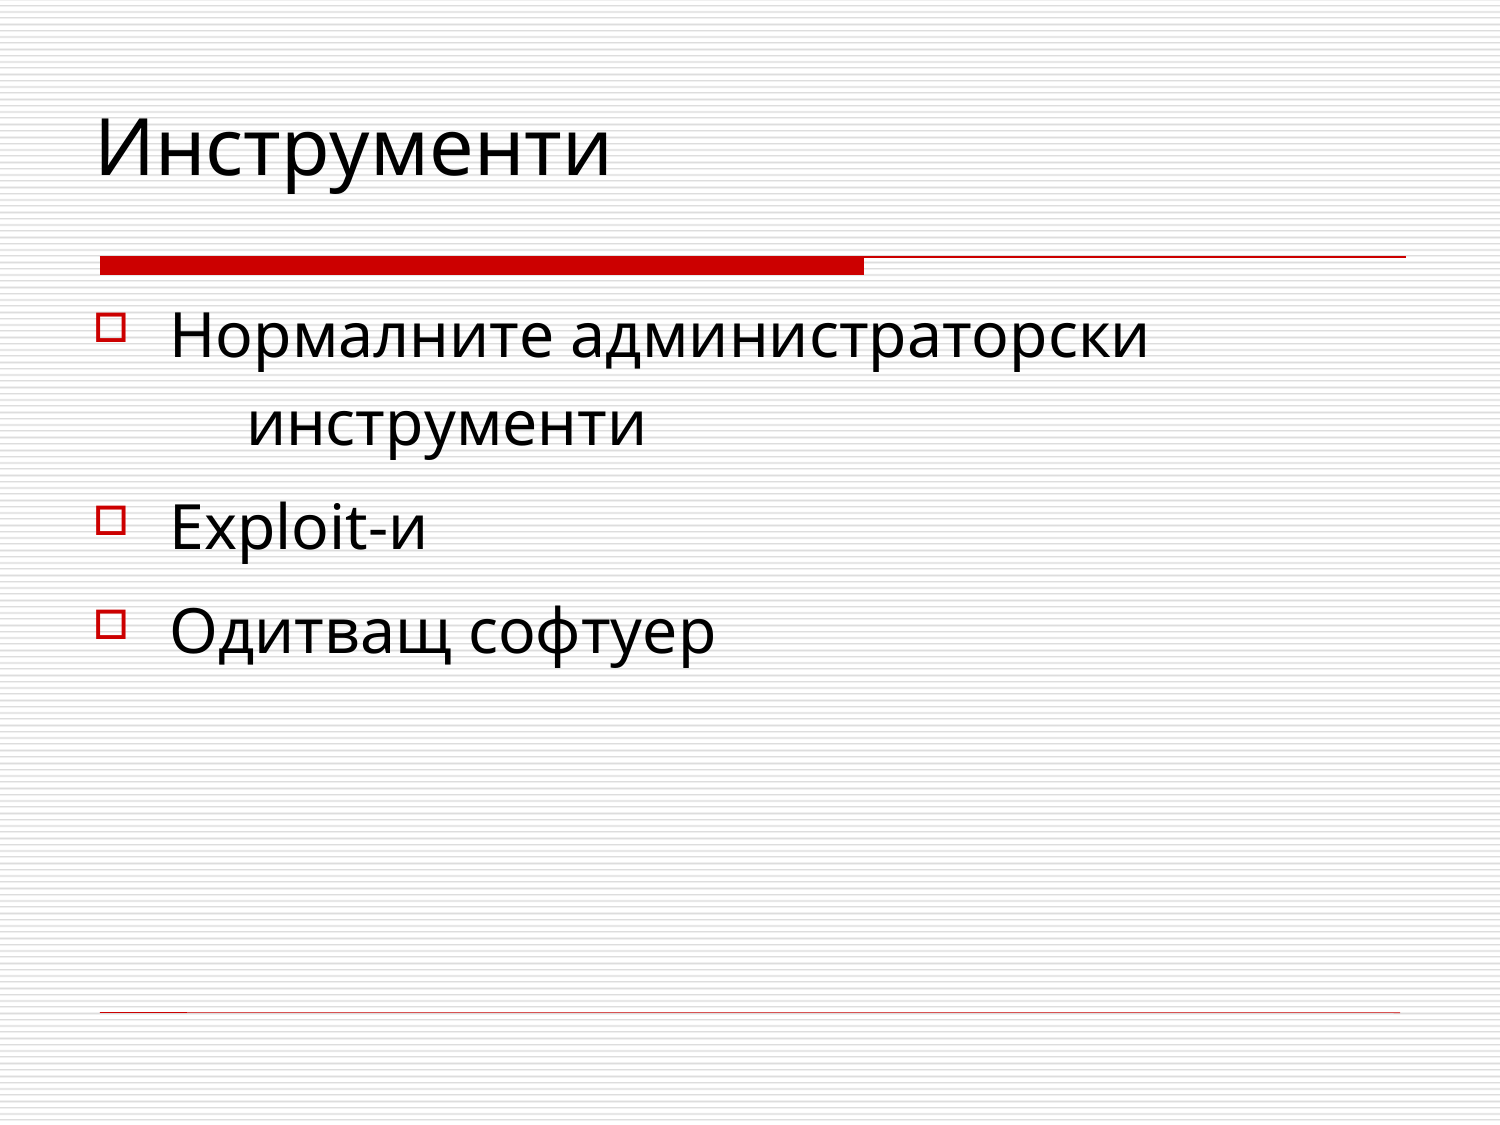

# Инструменти
Нормалните администраторски инструменти
Exploit-и
Одитващ софтуер